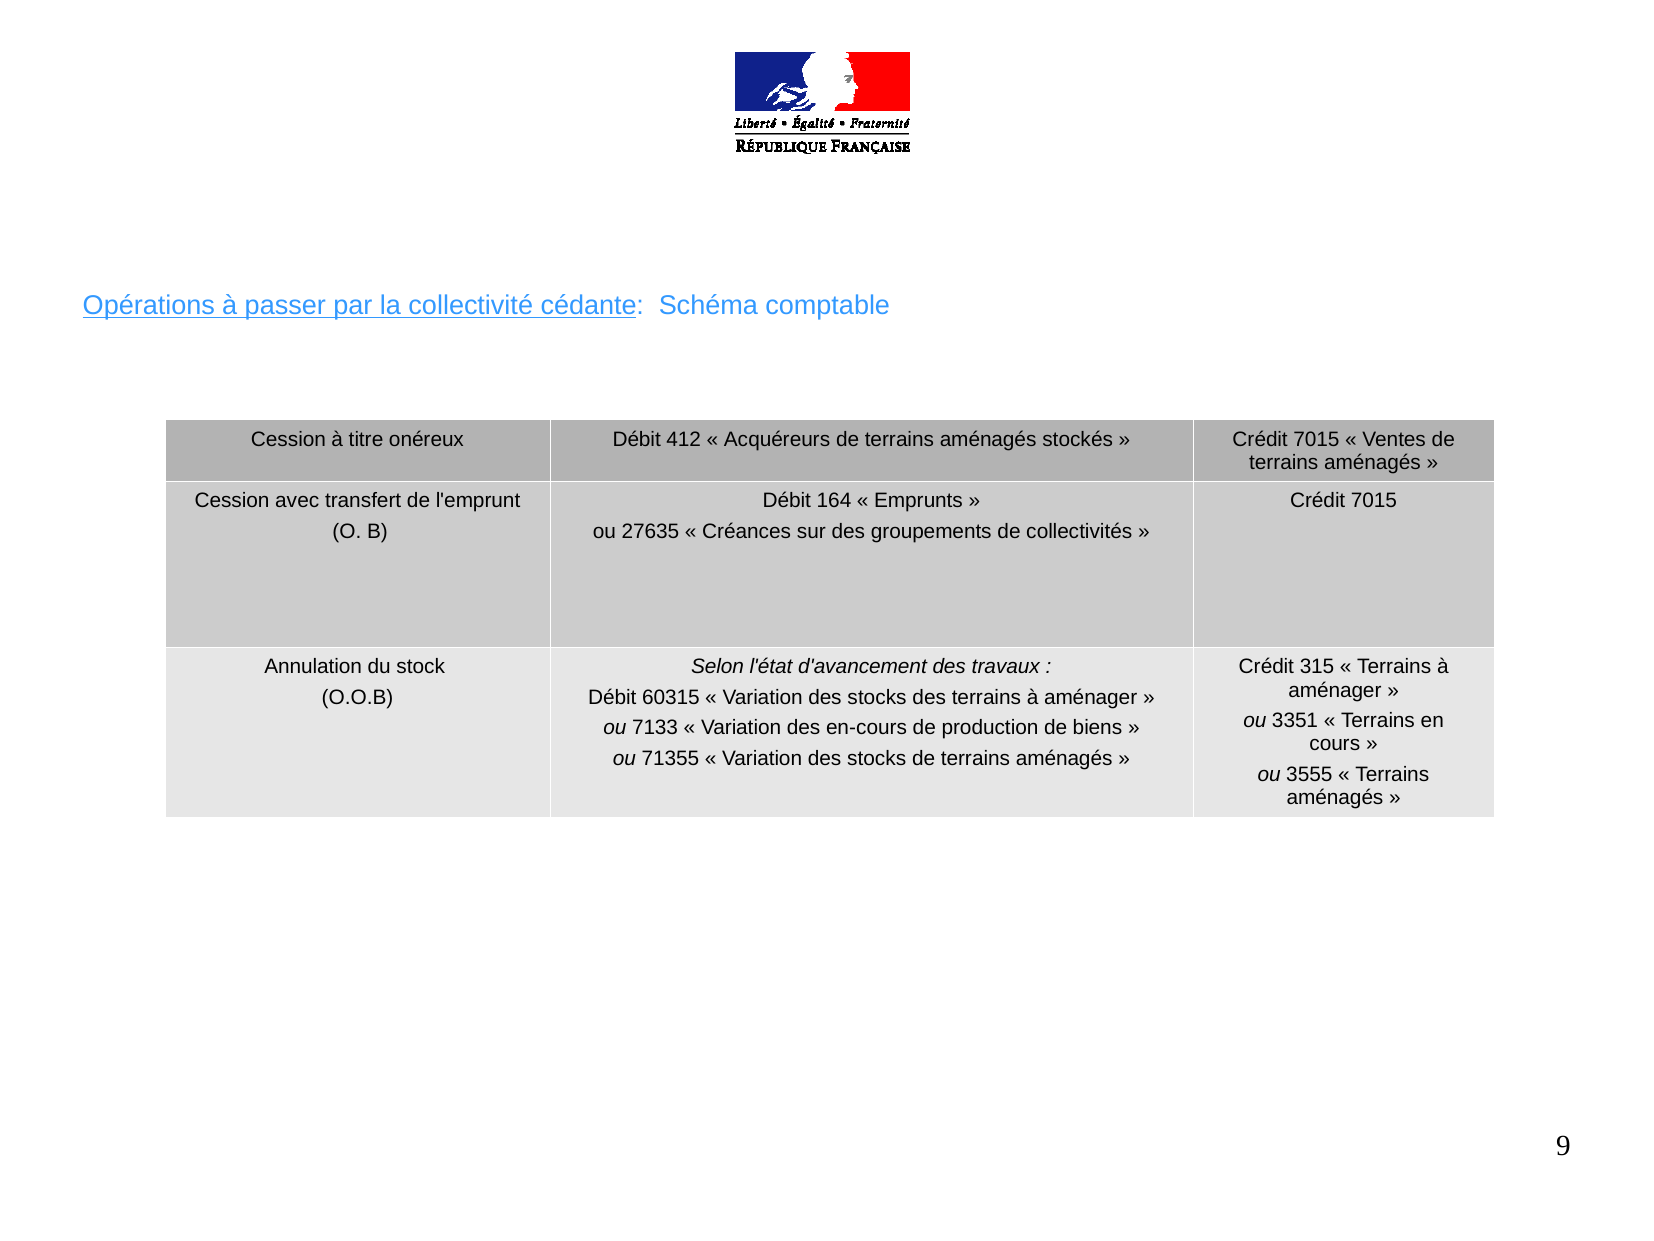

#
Opérations à passer par la collectivité cédante: Schéma comptable
| Cession à titre onéreux | Débit 412 « Acquéreurs de terrains aménagés stockés » | Crédit 7015 « Ventes de terrains aménagés » |
| --- | --- | --- |
| Cession avec transfert de l'emprunt (O. B) | Débit 164 « Emprunts » ou 27635 « Créances sur des groupements de collectivités » | Crédit 7015 |
| Annulation du stock (O.O.B) | Selon l'état d'avancement des travaux : Débit 60315 « Variation des stocks des terrains à aménager » ou 7133 « Variation des en-cours de production de biens » ou 71355 « Variation des stocks de terrains aménagés » | Crédit 315 « Terrains à aménager » ou 3351 « Terrains en cours » ou 3555 « Terrains aménagés » |
9